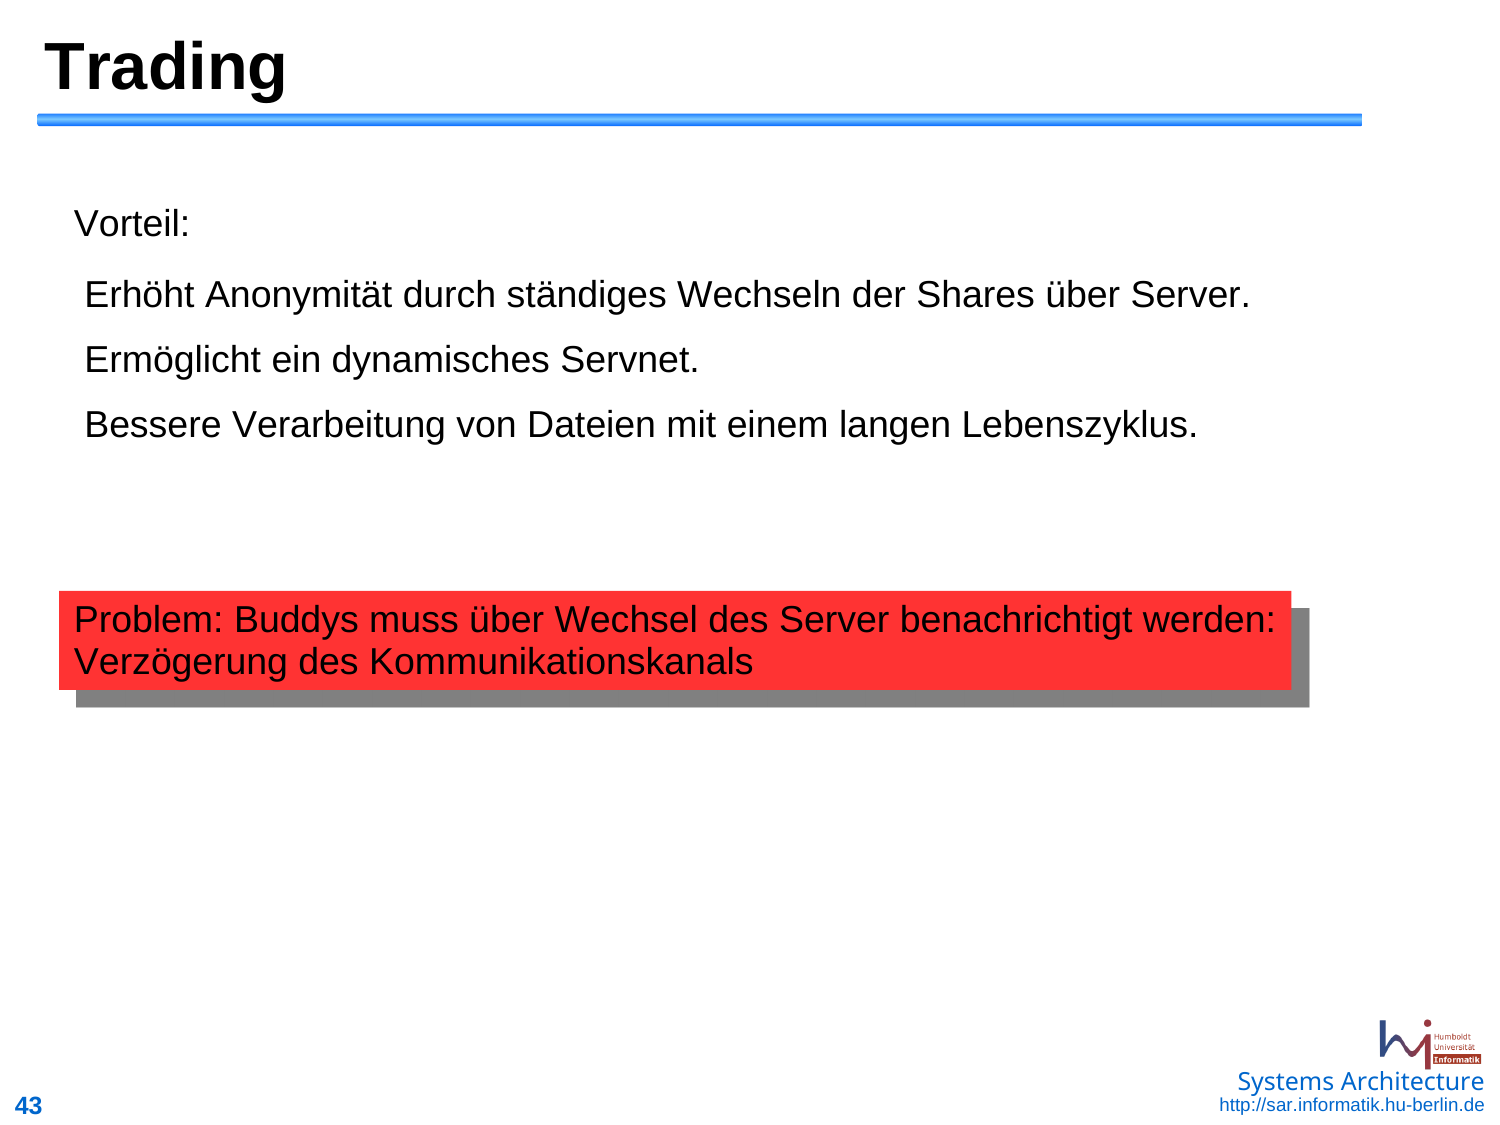

# Trading
Vorteil:
 Erhöht Anonymität durch ständiges Wechseln der Shares über Server.
 Ermöglicht ein dynamisches Servnet.
 Bessere Verarbeitung von Dateien mit einem langen Lebenszyklus.
Problem: Buddys muss über Wechsel des Server benachrichtigt werden:
Verzögerung des Kommunikationskanals